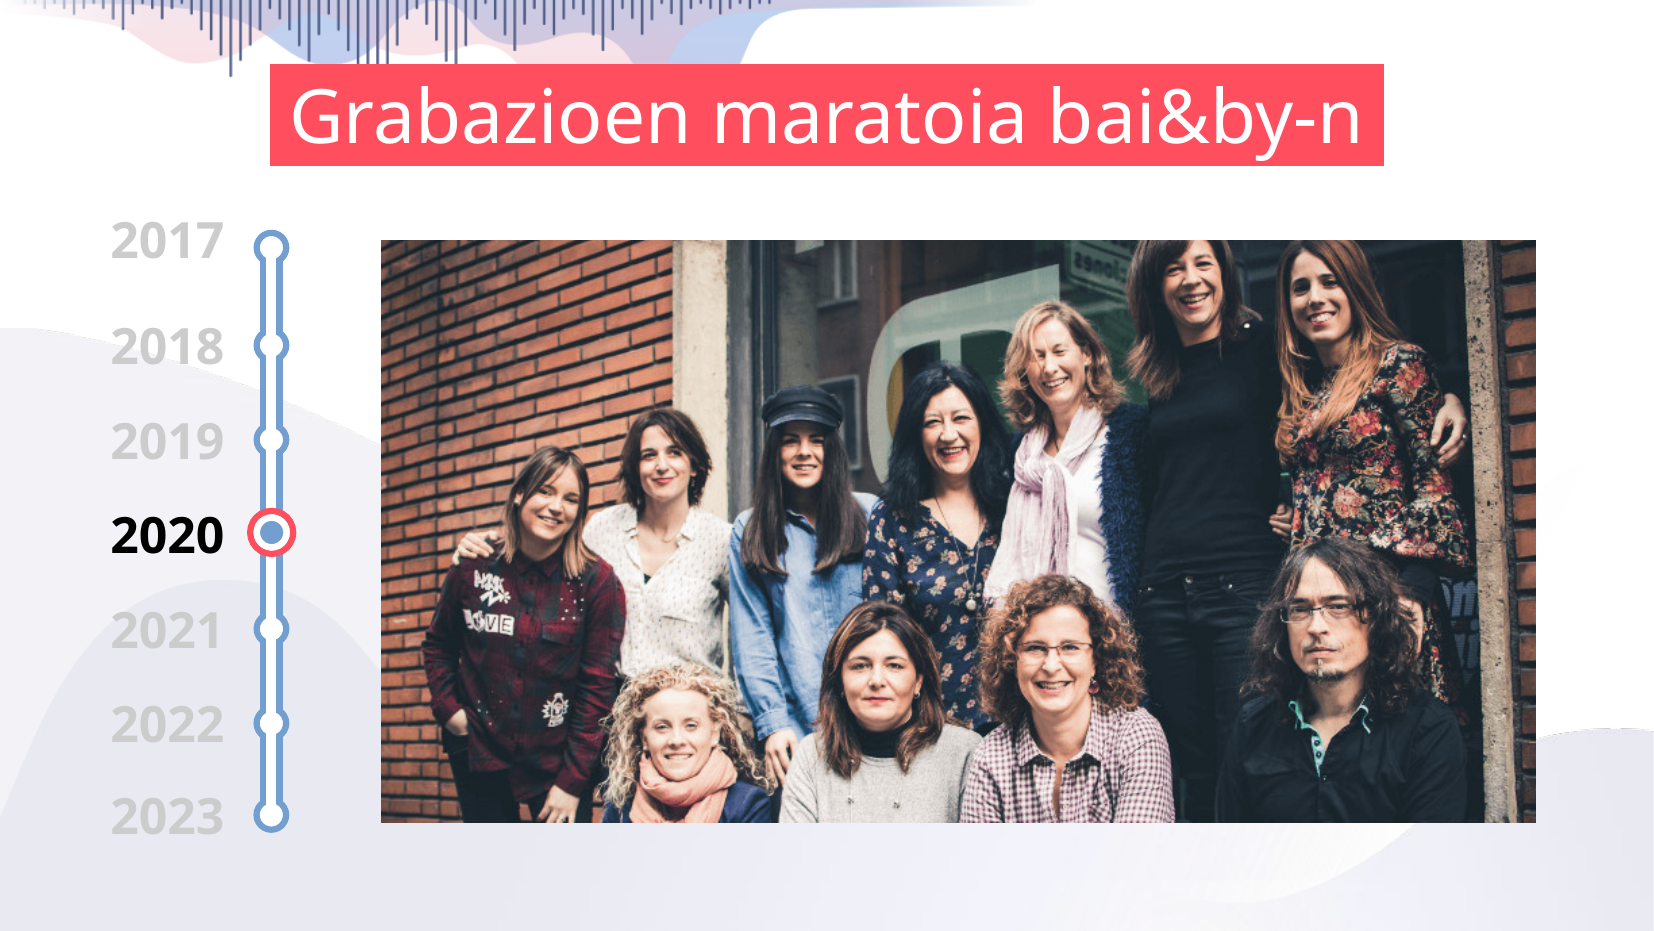

# Grabazioen maratoia bai&by-n
2017
2018
2019
2020
2021
2022
2023